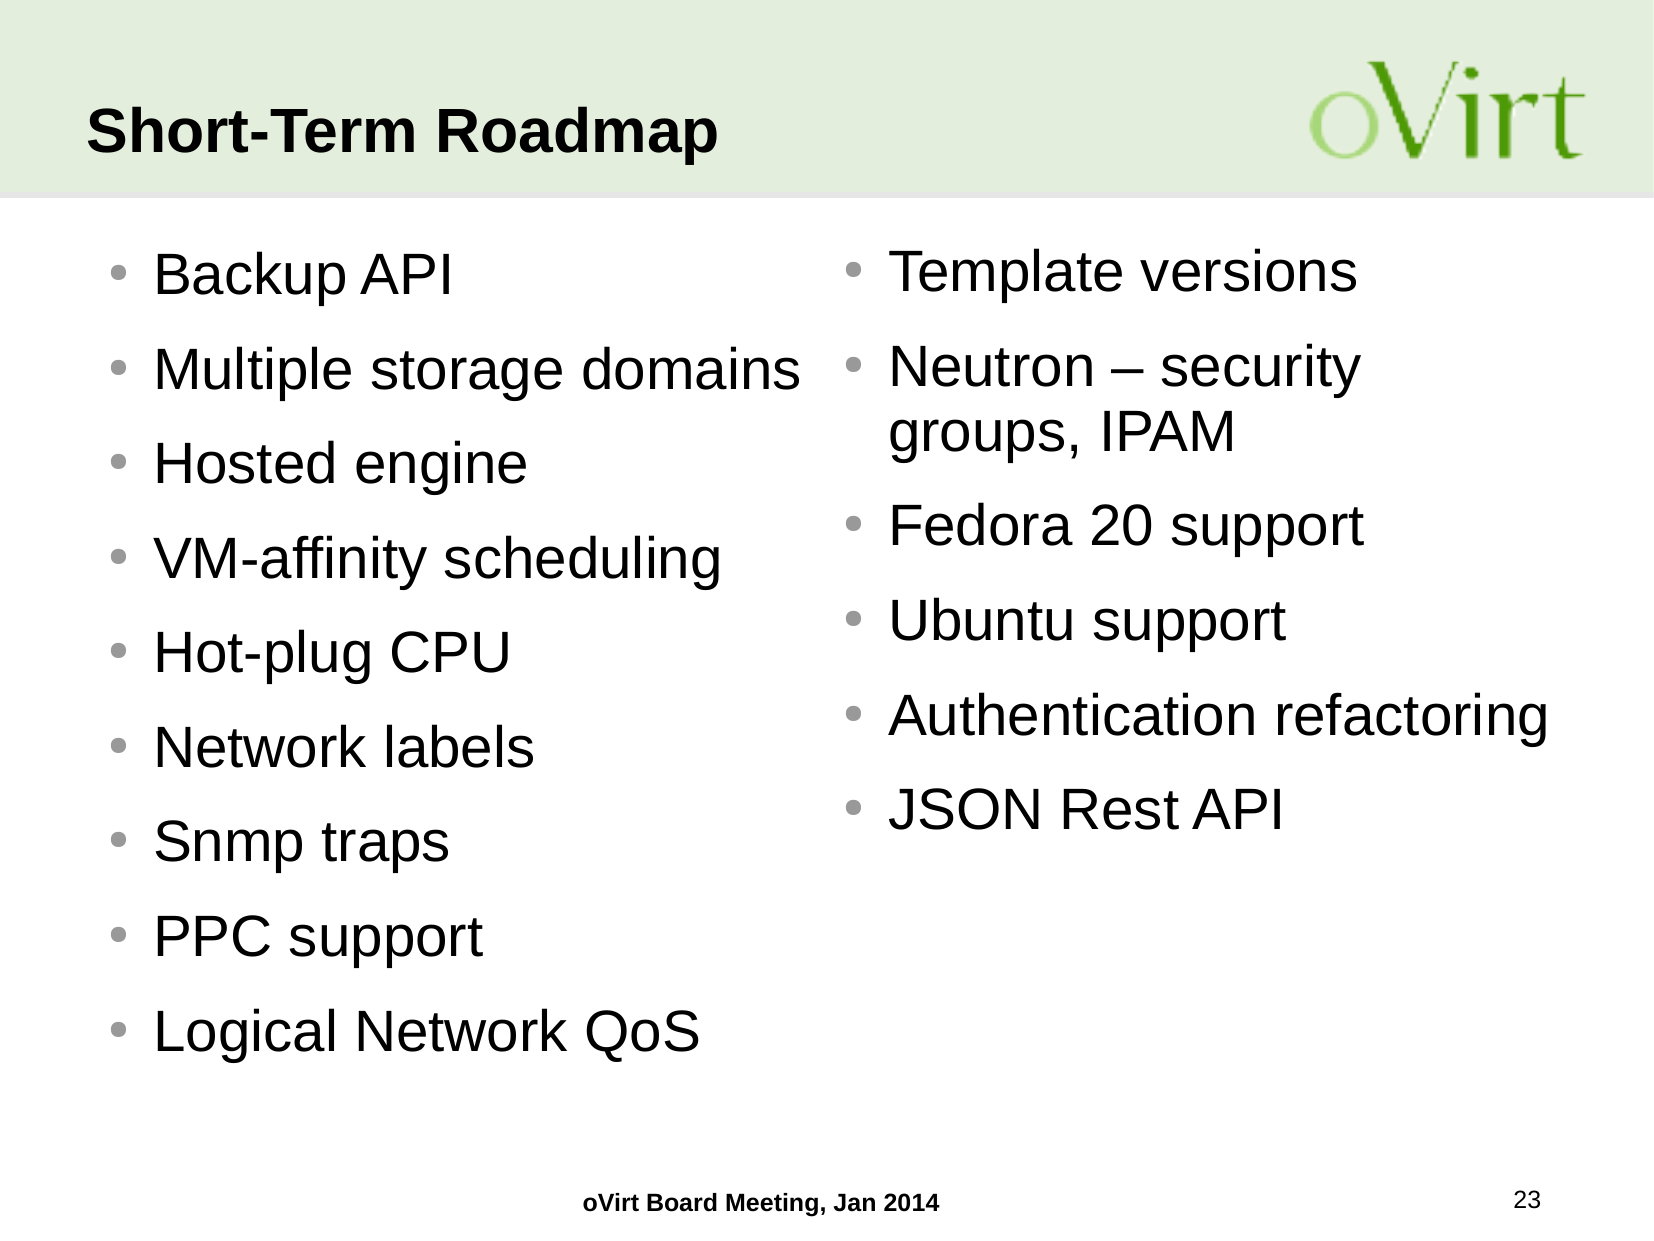

# Short-Term Roadmap
Template versions
Neutron – security groups, IPAM
Fedora 20 support
Ubuntu support
Authentication refactoring
JSON Rest API
Backup API
Multiple storage domains
Hosted engine
VM-affinity scheduling
Hot-plug CPU
Network labels
Snmp traps
PPC support
Logical Network QoS